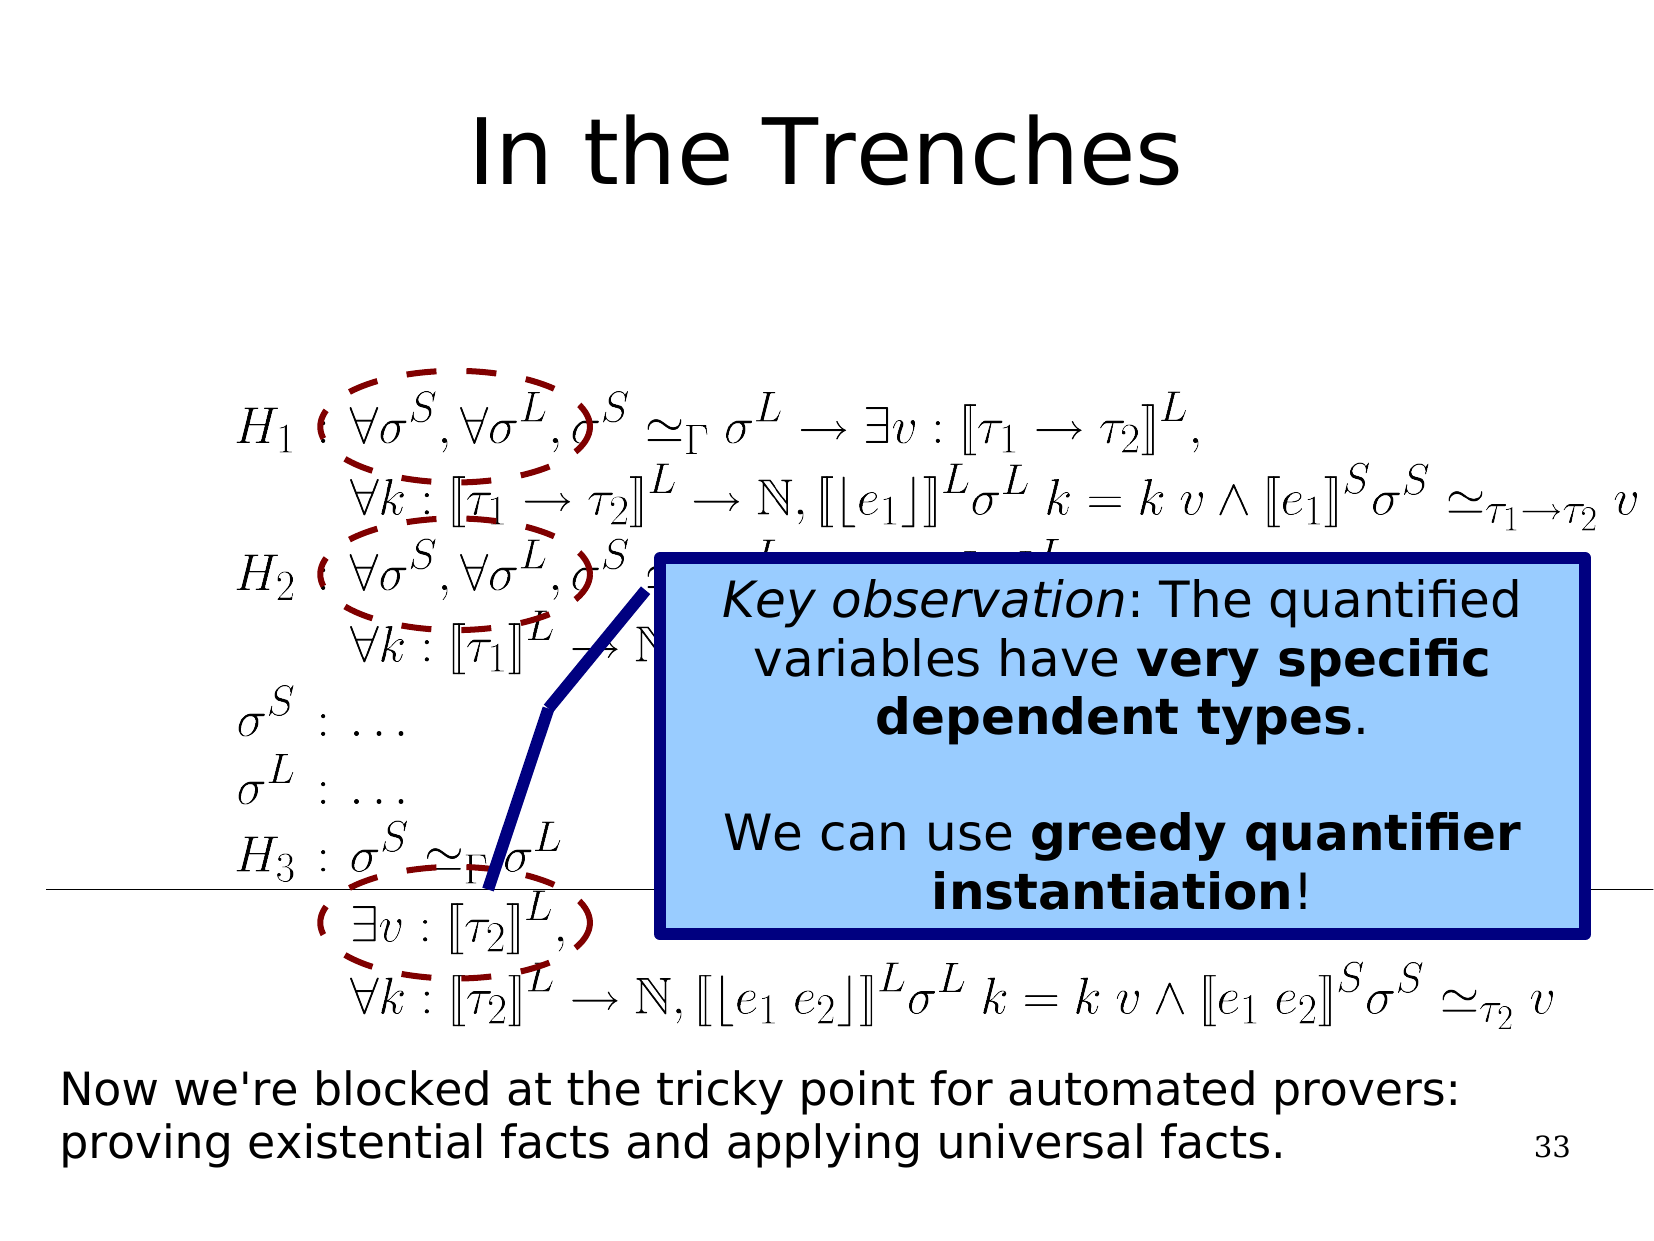

# In the Trenches
Now we're blocked at the tricky point for automated provers: proving existential facts and applying universal facts.
Key observation: The quantified variables have very specific dependent types.
We can use greedy quantifier instantiation!
33